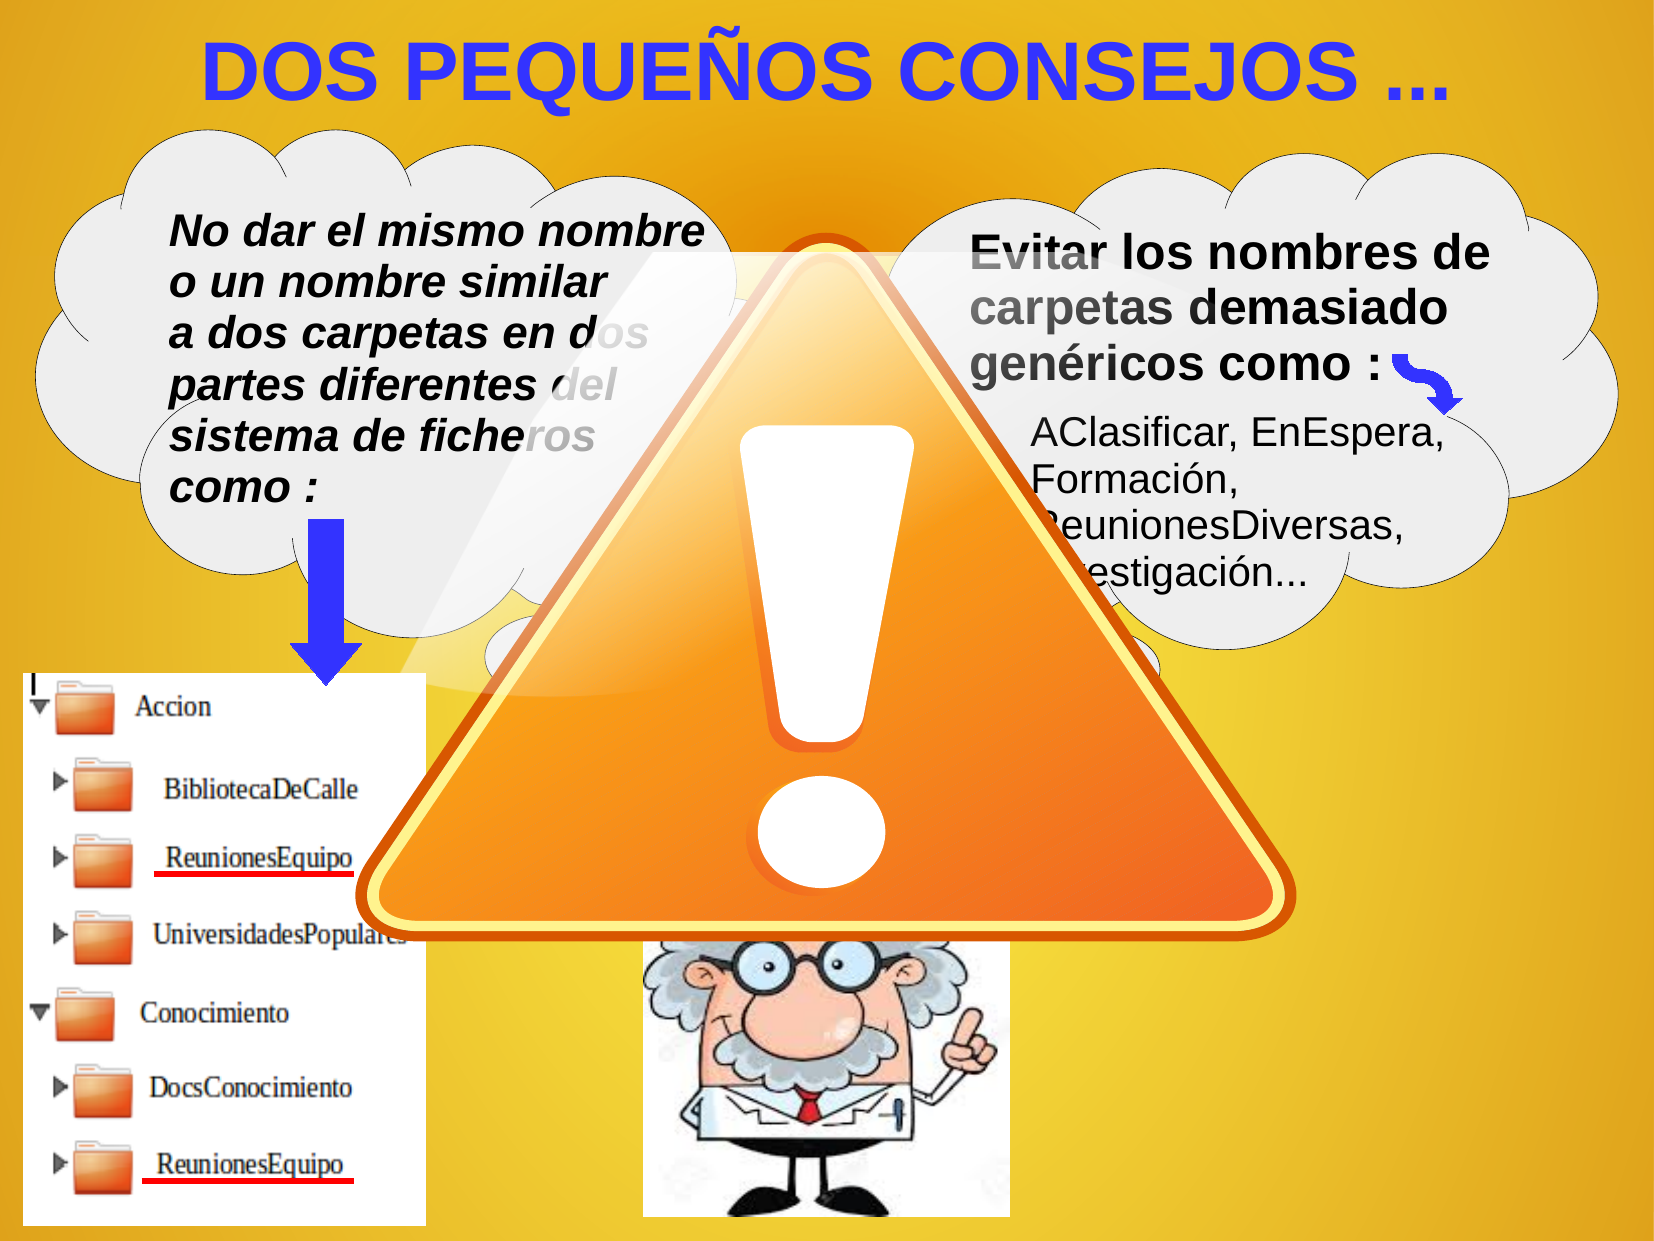

DOS PEQUEÑOS CONSEJOS ...
 No dar el mismo nombre
 o un nombre similar
 a dos carpetas en dos
 partes diferentes del
 sistema de ficheros
 como :
Evitar los nombres de carpetas demasiado genéricos como :
AClasificar, EnEspera,
Formación,
ReunionesDiversas, Investigación...